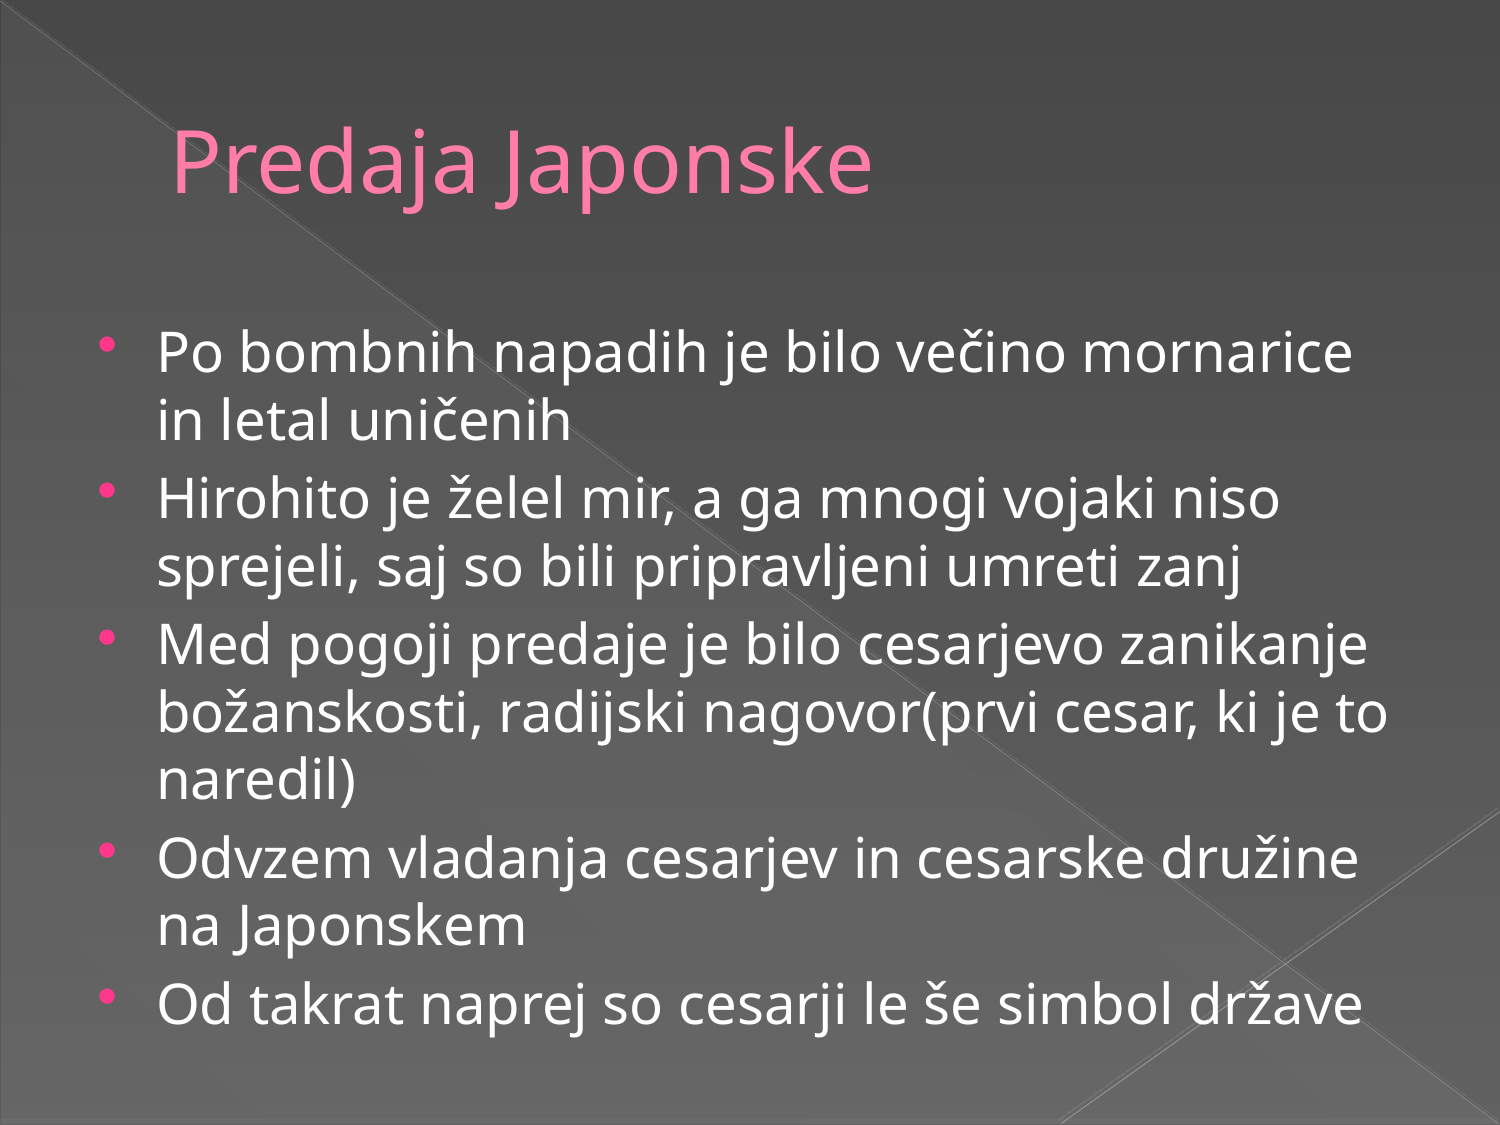

# Predaja Japonske
Po bombnih napadih je bilo večino mornarice in letal uničenih
Hirohito je želel mir, a ga mnogi vojaki niso sprejeli, saj so bili pripravljeni umreti zanj
Med pogoji predaje je bilo cesarjevo zanikanje božanskosti, radijski nagovor(prvi cesar, ki je to naredil)
Odvzem vladanja cesarjev in cesarske družine na Japonskem
Od takrat naprej so cesarji le še simbol države